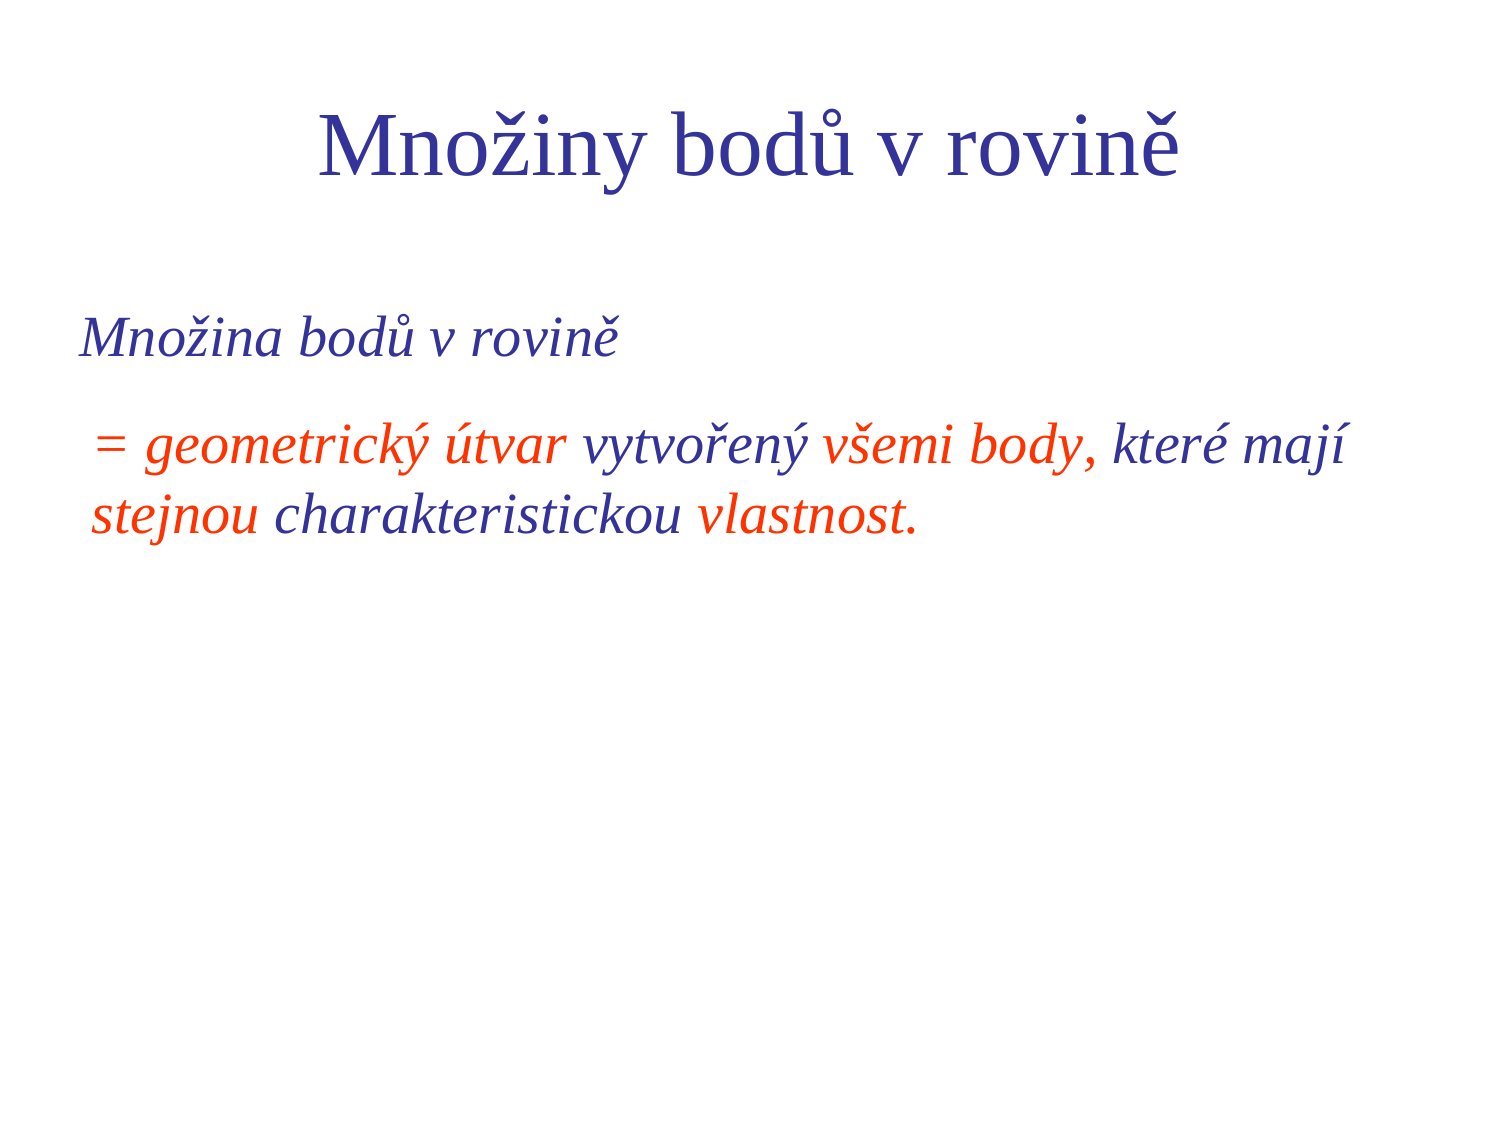

# Množiny bodů v rovině
Množina bodů v rovině
= geometrický útvar vytvořený všemi body, které mají stejnou charakteristickou vlastnost.